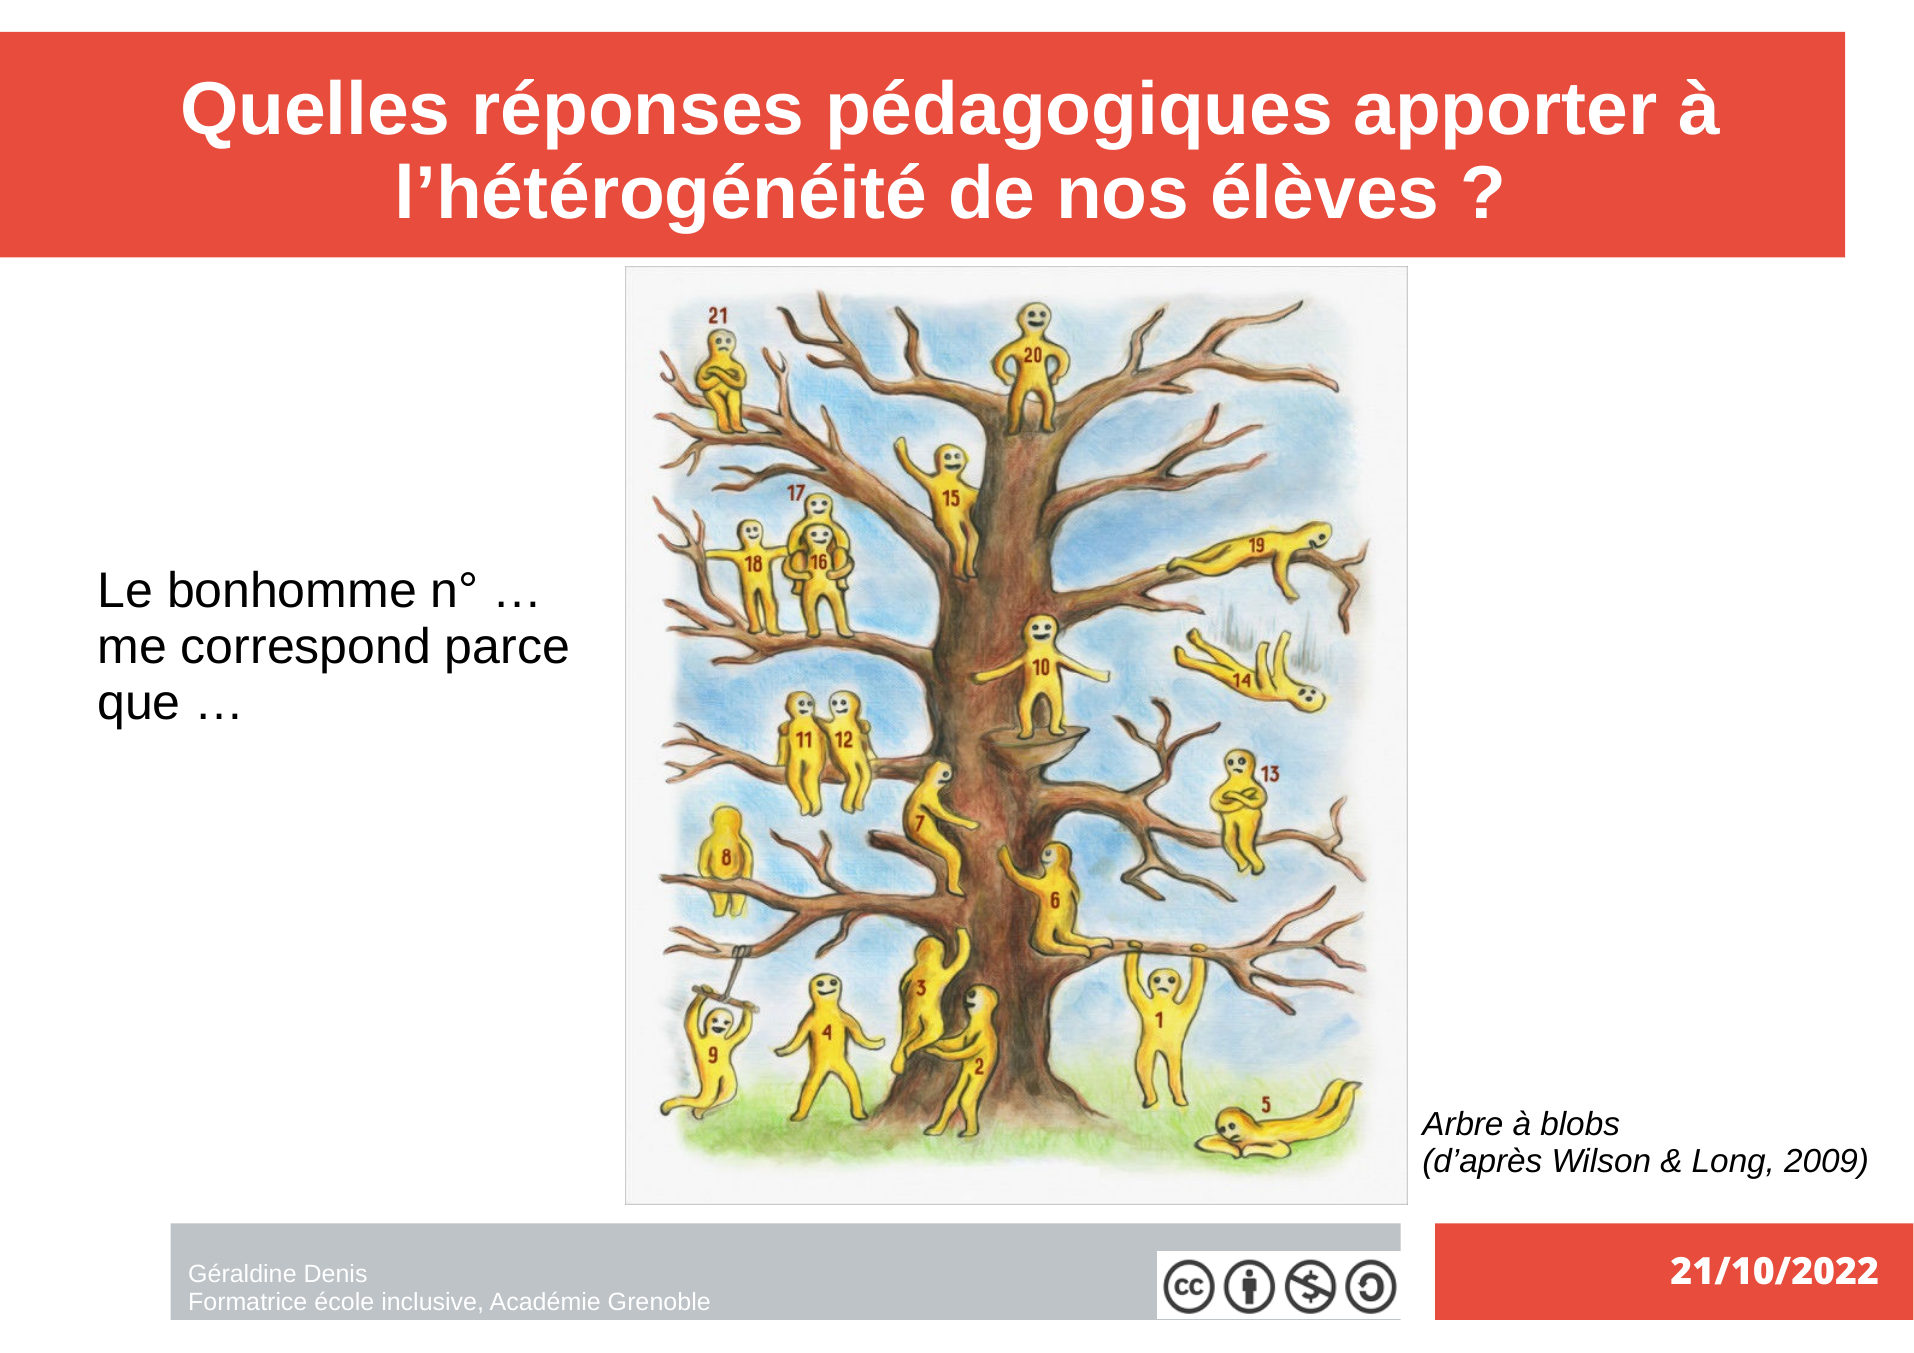

Quelles réponses pédagogiques apporter à l’hétérogénéité de nos élèves ?
Le bonhomme n° … me correspond parce
que …
Arbre à blobs
(d’après Wilson & Long, 2009)
21/10/2022
Géraldine Denis
Formatrice école inclusive, Académie Grenoble